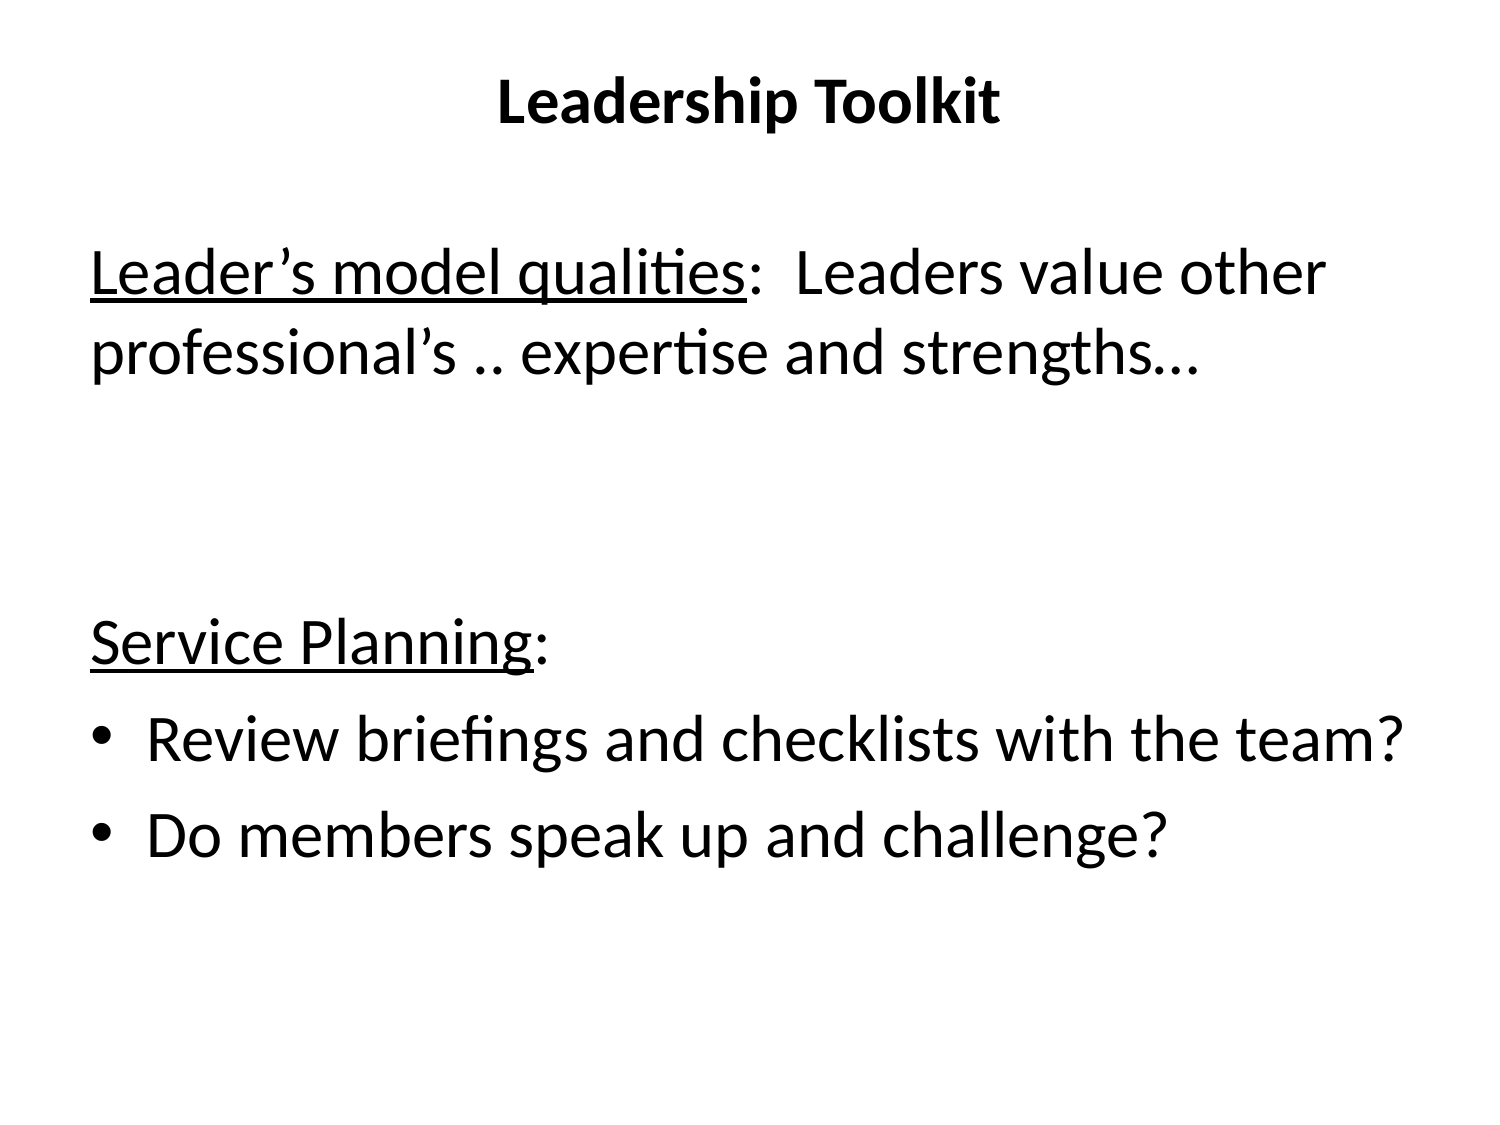

# Leadership Toolkit
Leader’s model qualities: Leaders value other professional’s .. expertise and strengths…
Service Planning:
Review briefings and checklists with the team?
Do members speak up and challenge?